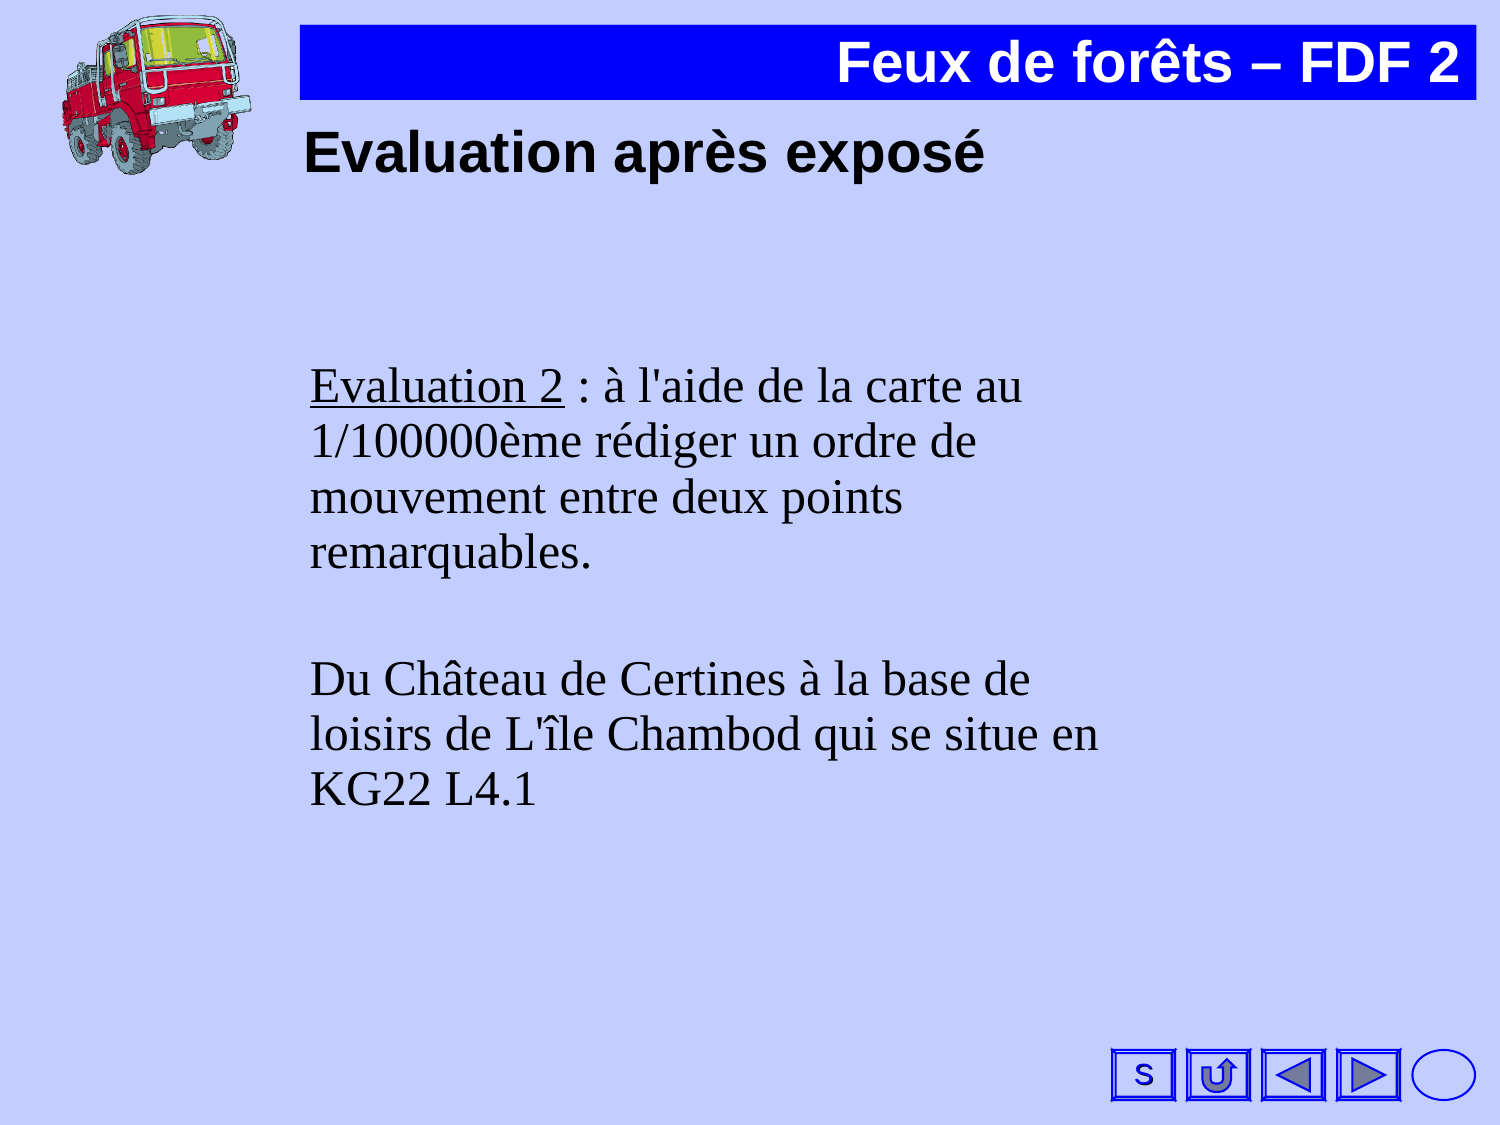

Feux de forêts – FDF 2
Evaluation après exposé
Evaluation 2 : à l'aide de la carte au 1/100000ème rédiger un ordre de mouvement entre deux points remarquables.
Du Château de Certines à la base de loisirs de L'île Chambod qui se situe en KG22 L4.1